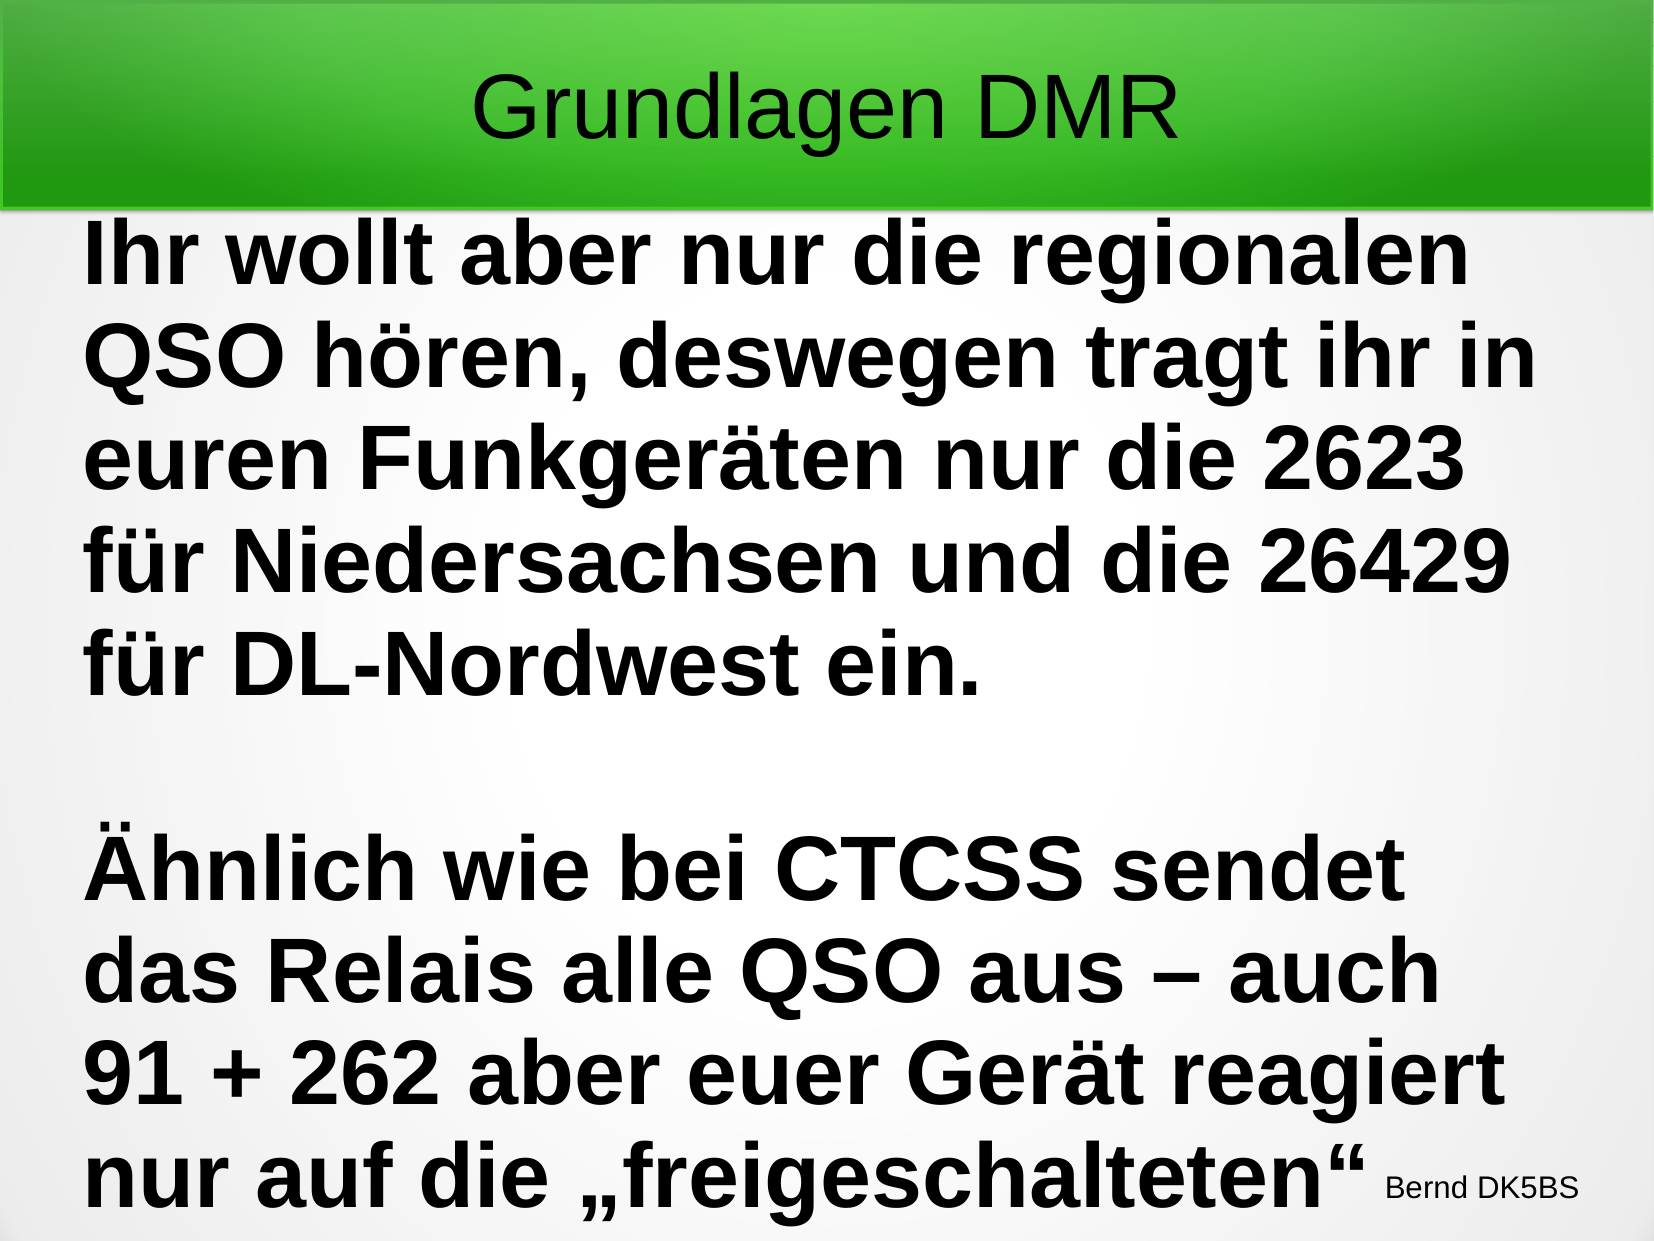

# Grundlagen DMR
Ihr wollt aber nur die regionalen QSO hören, deswegen tragt ihr in euren Funkgeräten nur die 2623 für Niedersachsen und die 26429 für DL-Nordwest ein.
Ähnlich wie bei CTCSS sendet das Relais alle QSO aus – auch 91 + 262 aber euer Gerät reagiert nur auf die „freigeschalteten“
Bernd DK5BS